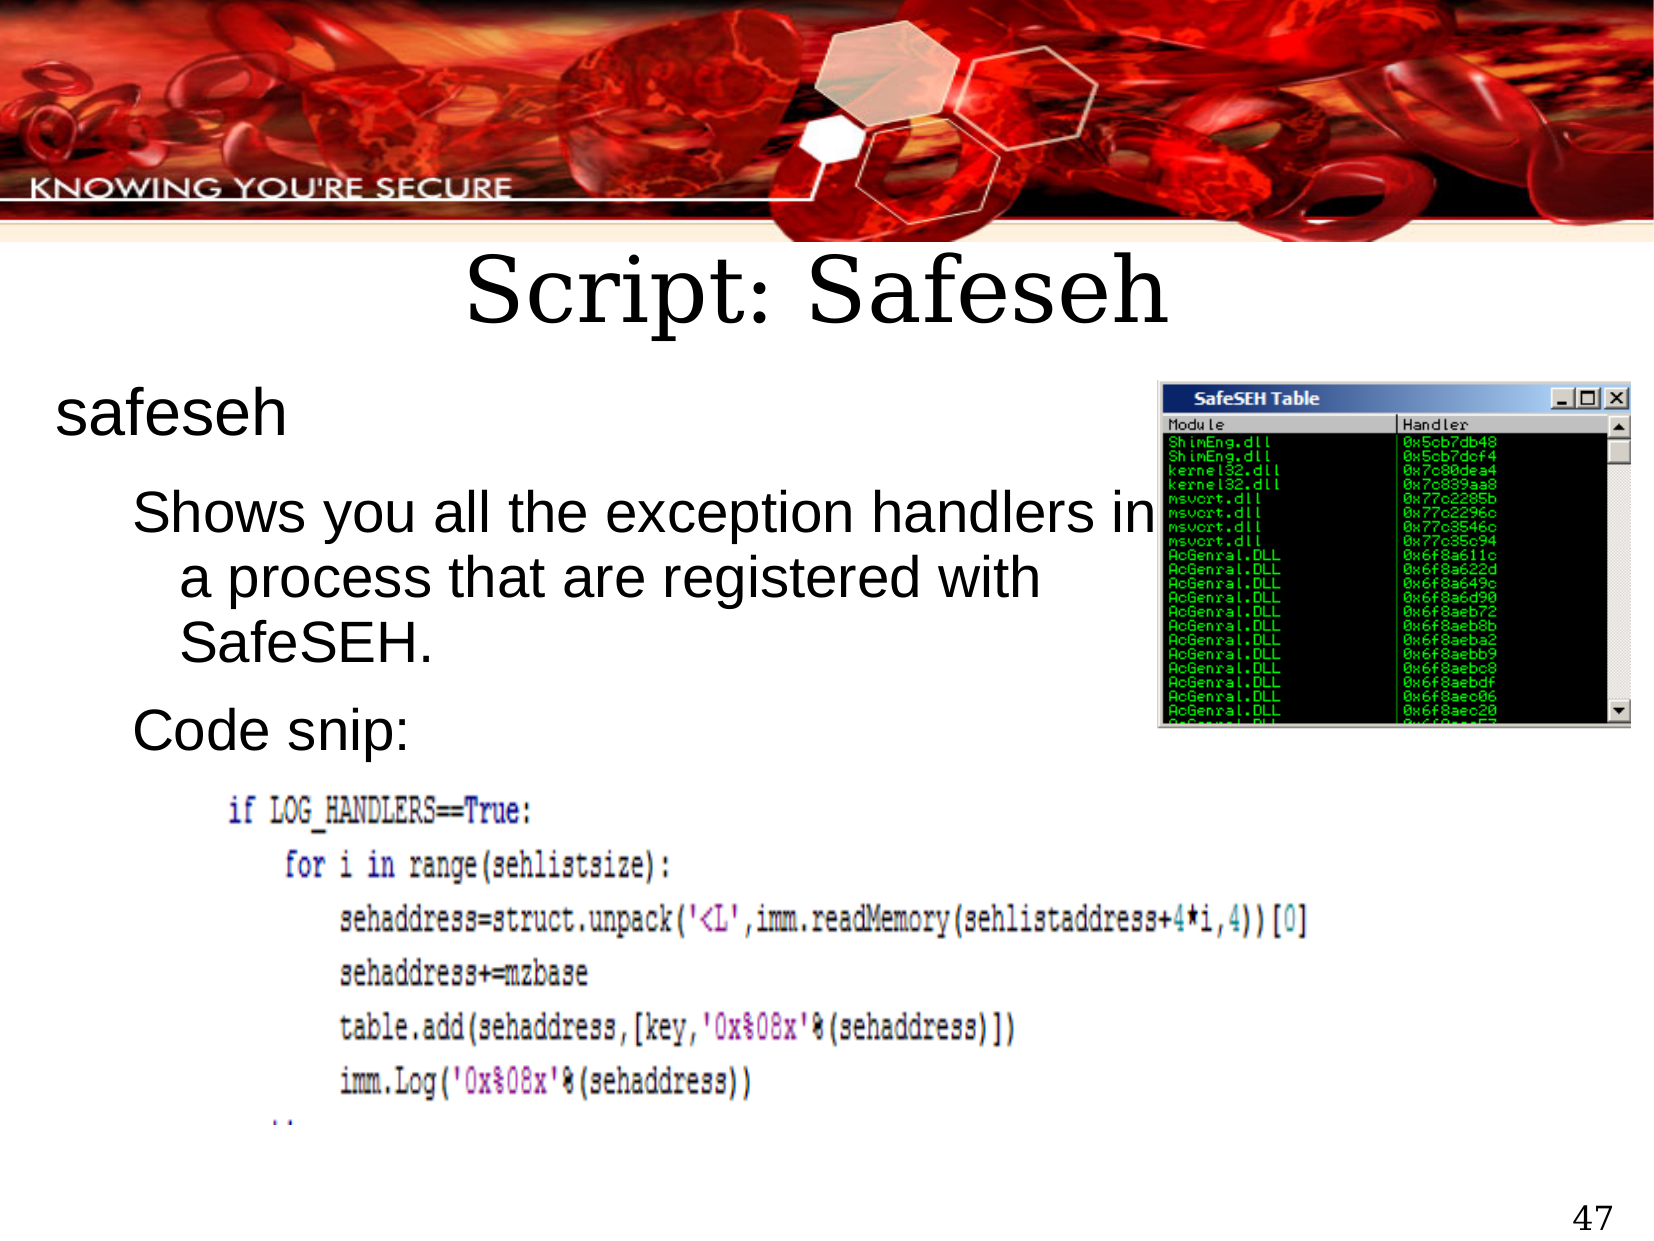

# Script: Safeseh
safeseh
Shows you all the exception handlers in a process that are registered with SafeSEH.
Code snip: